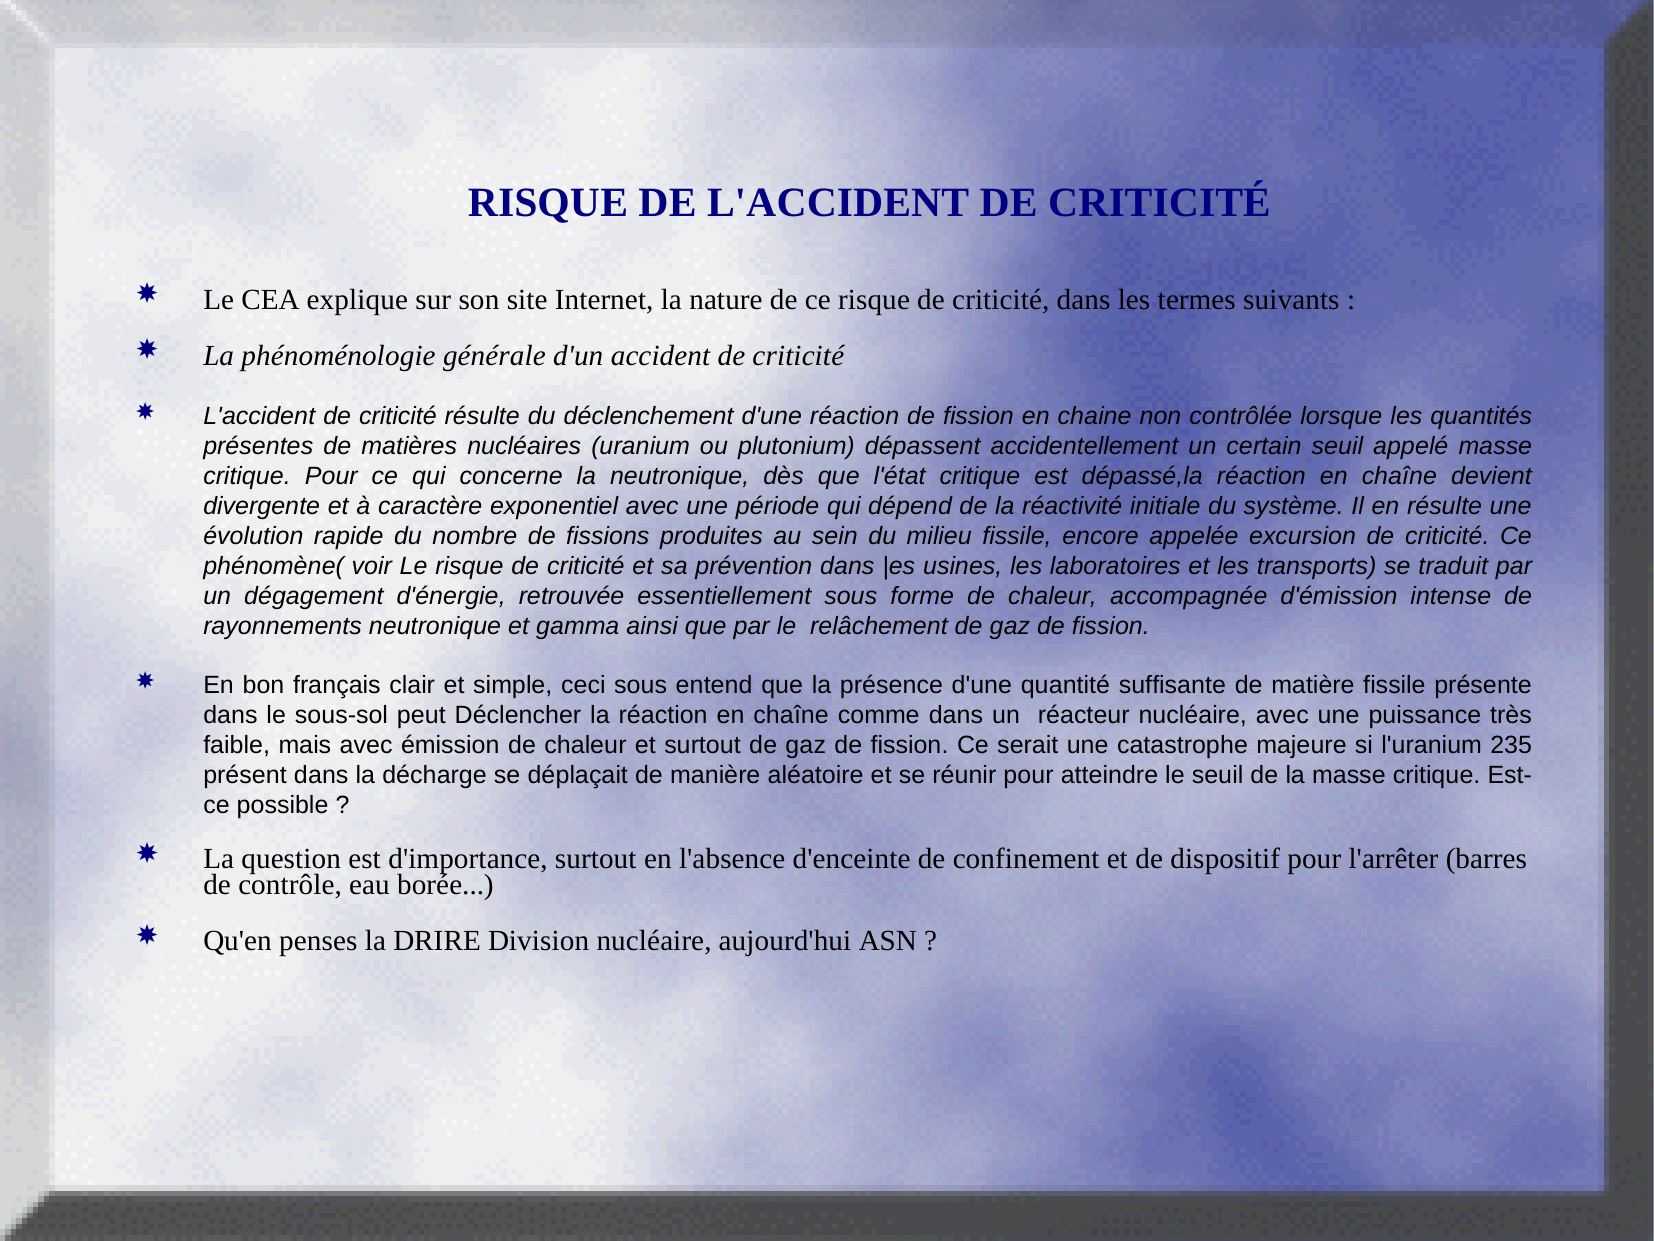

# RISQUE DE L'ACCIDENT DE CRITICITÉ
Le CEA explique sur son site Internet, la nature de ce risque de criticité, dans les termes suivants :
La phénoménologie générale d'un accident de criticité
L'accident de criticité résulte du déclenchement d'une réaction de fission en chaine non contrôlée lorsque les quantités présentes de matières nucléaires (uranium ou plutonium) dépassent accidentellement un certain seuil appelé masse critique. Pour ce qui concerne la neutronique, dès que l'état critique est dépassé,la réaction en chaîne devient divergente et à caractère exponentiel avec une période qui dépend de la réactivité initiale du système. Il en résulte une évolution rapide du nombre de fissions produites au sein du milieu fissile, encore appelée excursion de criticité. Ce phénomène( voir Le risque de criticité et sa prévention dans |es usines, les laboratoires et les transports) se traduit par un dégagement d'énergie, retrouvée essentiellement sous forme de chaleur, accompagnée d'émission intense de rayonnements neutronique et gamma ainsi que par le relâchement de gaz de fission.
En bon français clair et simple, ceci sous entend que la présence d'une quantité suffisante de matière fissile présente dans le sous-sol peut Déclencher la réaction en chaîne comme dans un réacteur nucléaire, avec une puissance très faible, mais avec émission de chaleur et surtout de gaz de fission. Ce serait une catastrophe majeure si l'uranium 235 présent dans la décharge se déplaçait de manière aléatoire et se réunir pour atteindre le seuil de la masse critique. Est-ce possible ?
La question est d'importance, surtout en l'absence d'enceinte de confinement et de dispositif pour l'arrêter (barres de contrôle, eau borée...)
Qu'en penses la DRIRE Division nucléaire, aujourd'hui ASN ?